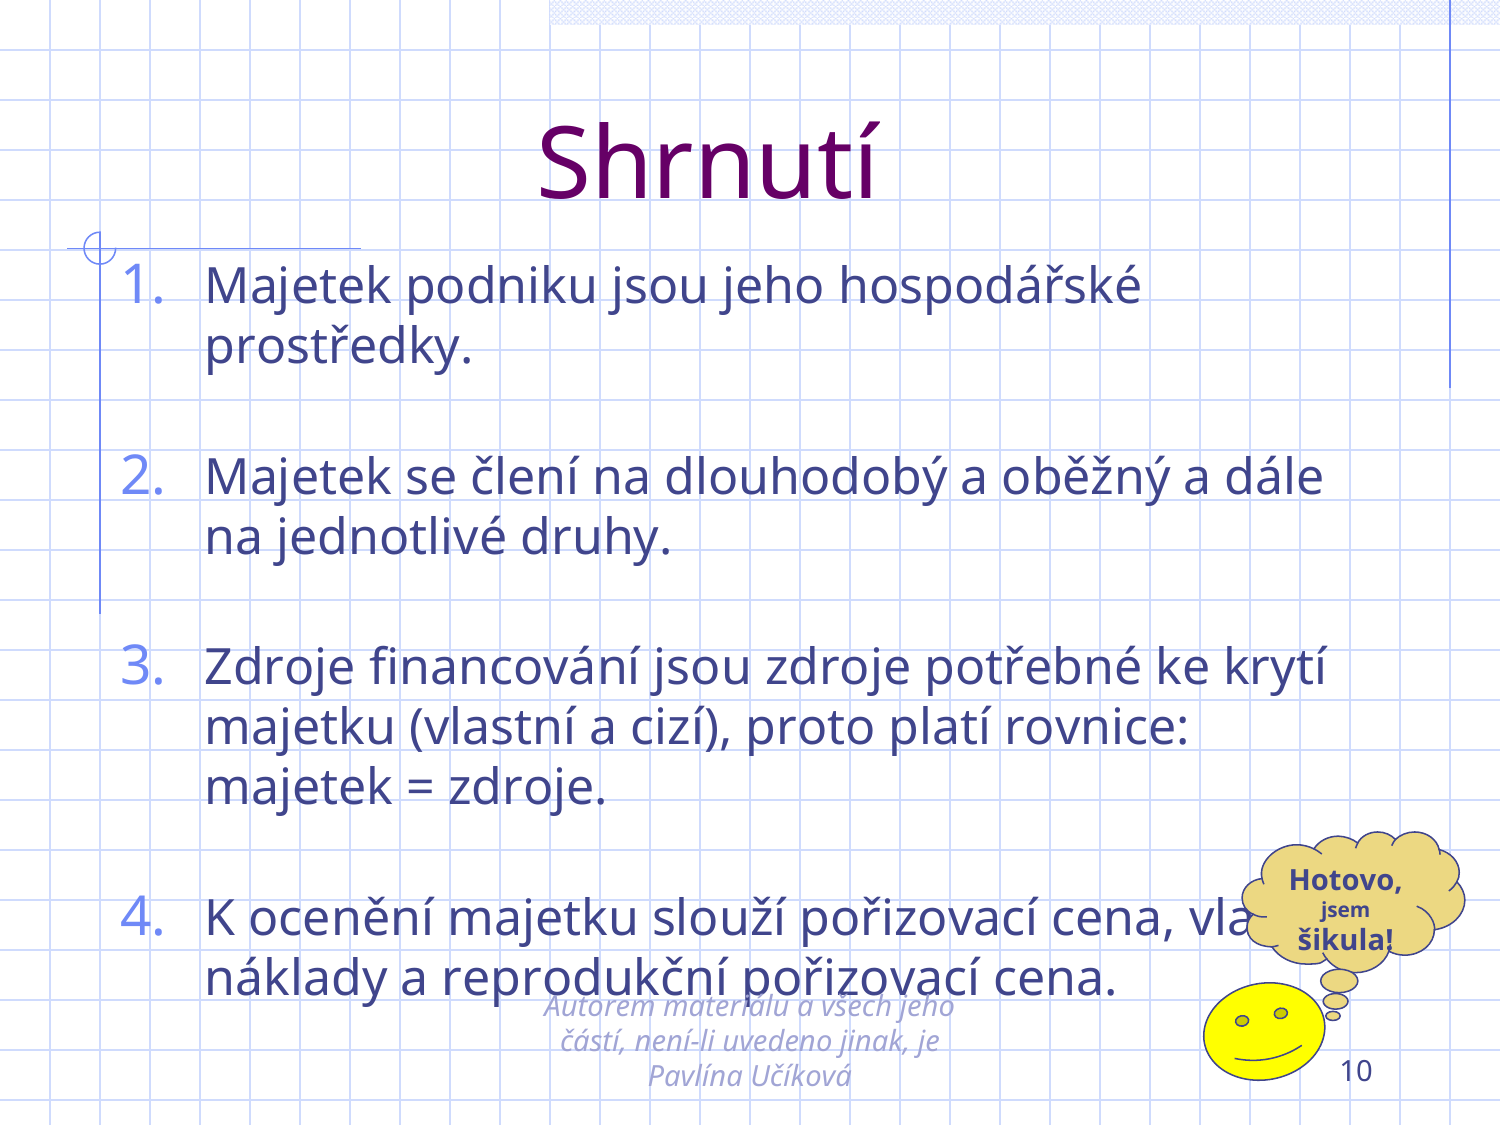

# Shrnutí
Majetek podniku jsou jeho hospodářské prostředky.
Majetek se člení na dlouhodobý a oběžný a dále na jednotlivé druhy.
Zdroje financování jsou zdroje potřebné ke krytí majetku (vlastní a cizí), proto platí rovnice: majetek = zdroje.
K ocenění majetku slouží pořizovací cena, vlastní náklady a reprodukční pořizovací cena.
Hotovo,
jsem
šikula!
Autorem materiálu a všech jeho částí, není-li uvedeno jinak, je Pavlína Učíková